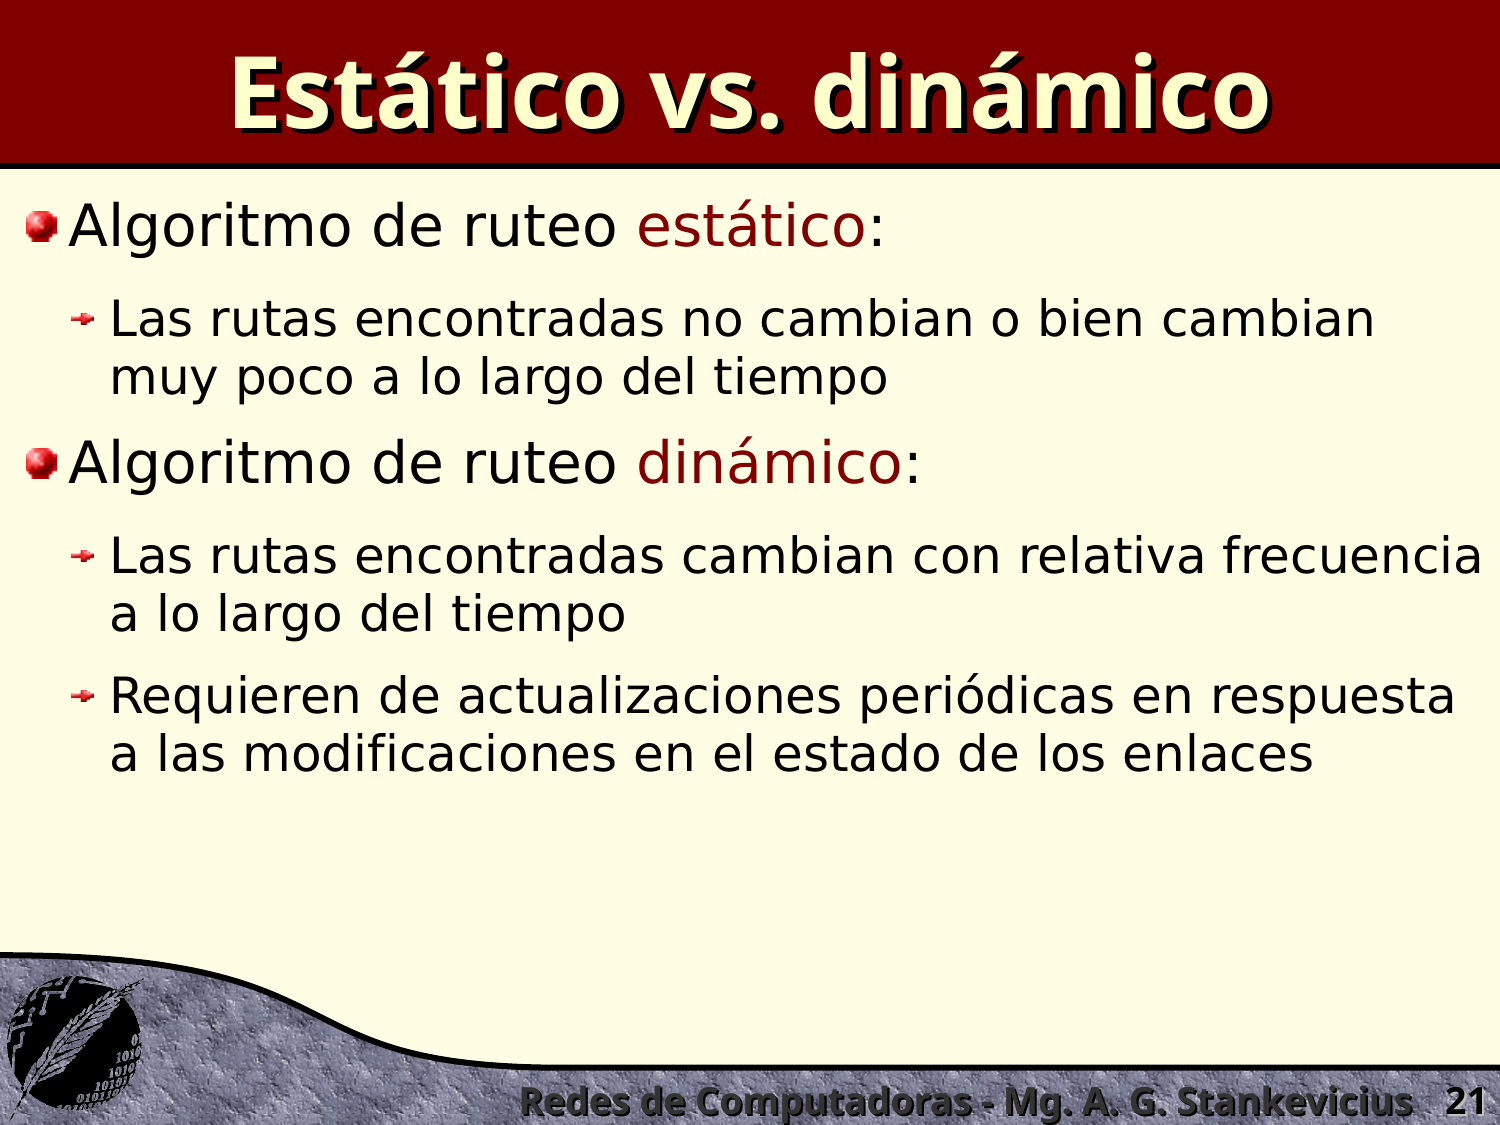

# Estático vs. dinámico
Algoritmo de ruteo estático:
Las rutas encontradas no cambian o bien cambian muy poco a lo largo del tiempo
Algoritmo de ruteo dinámico:
Las rutas encontradas cambian con relativa frecuencia a lo largo del tiempo
Requieren de actualizaciones periódicas en respuesta a las modificaciones en el estado de los enlaces
21